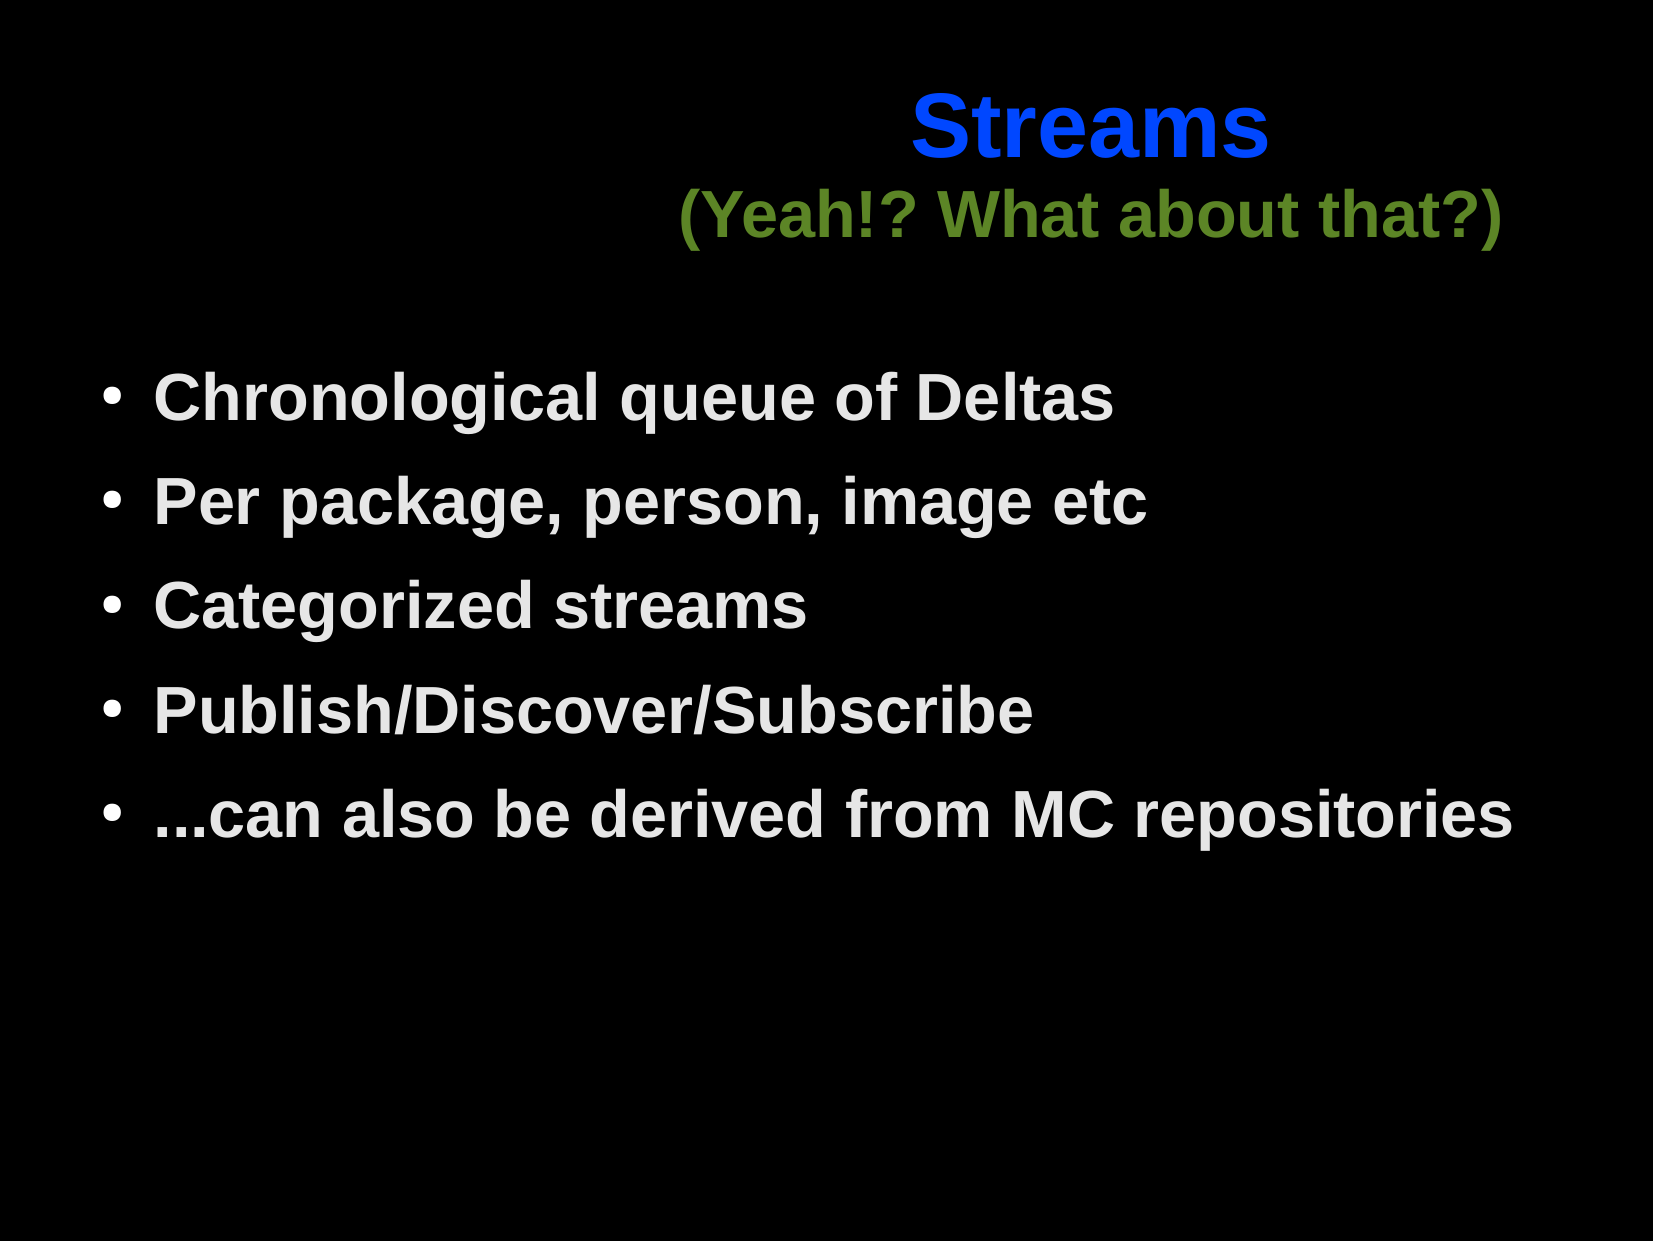

# Streams (Yeah!? What about that?)
Chronological queue of Deltas
Per package, person, image etc
Categorized streams
Publish/Discover/Subscribe
...can also be derived from MC repositories